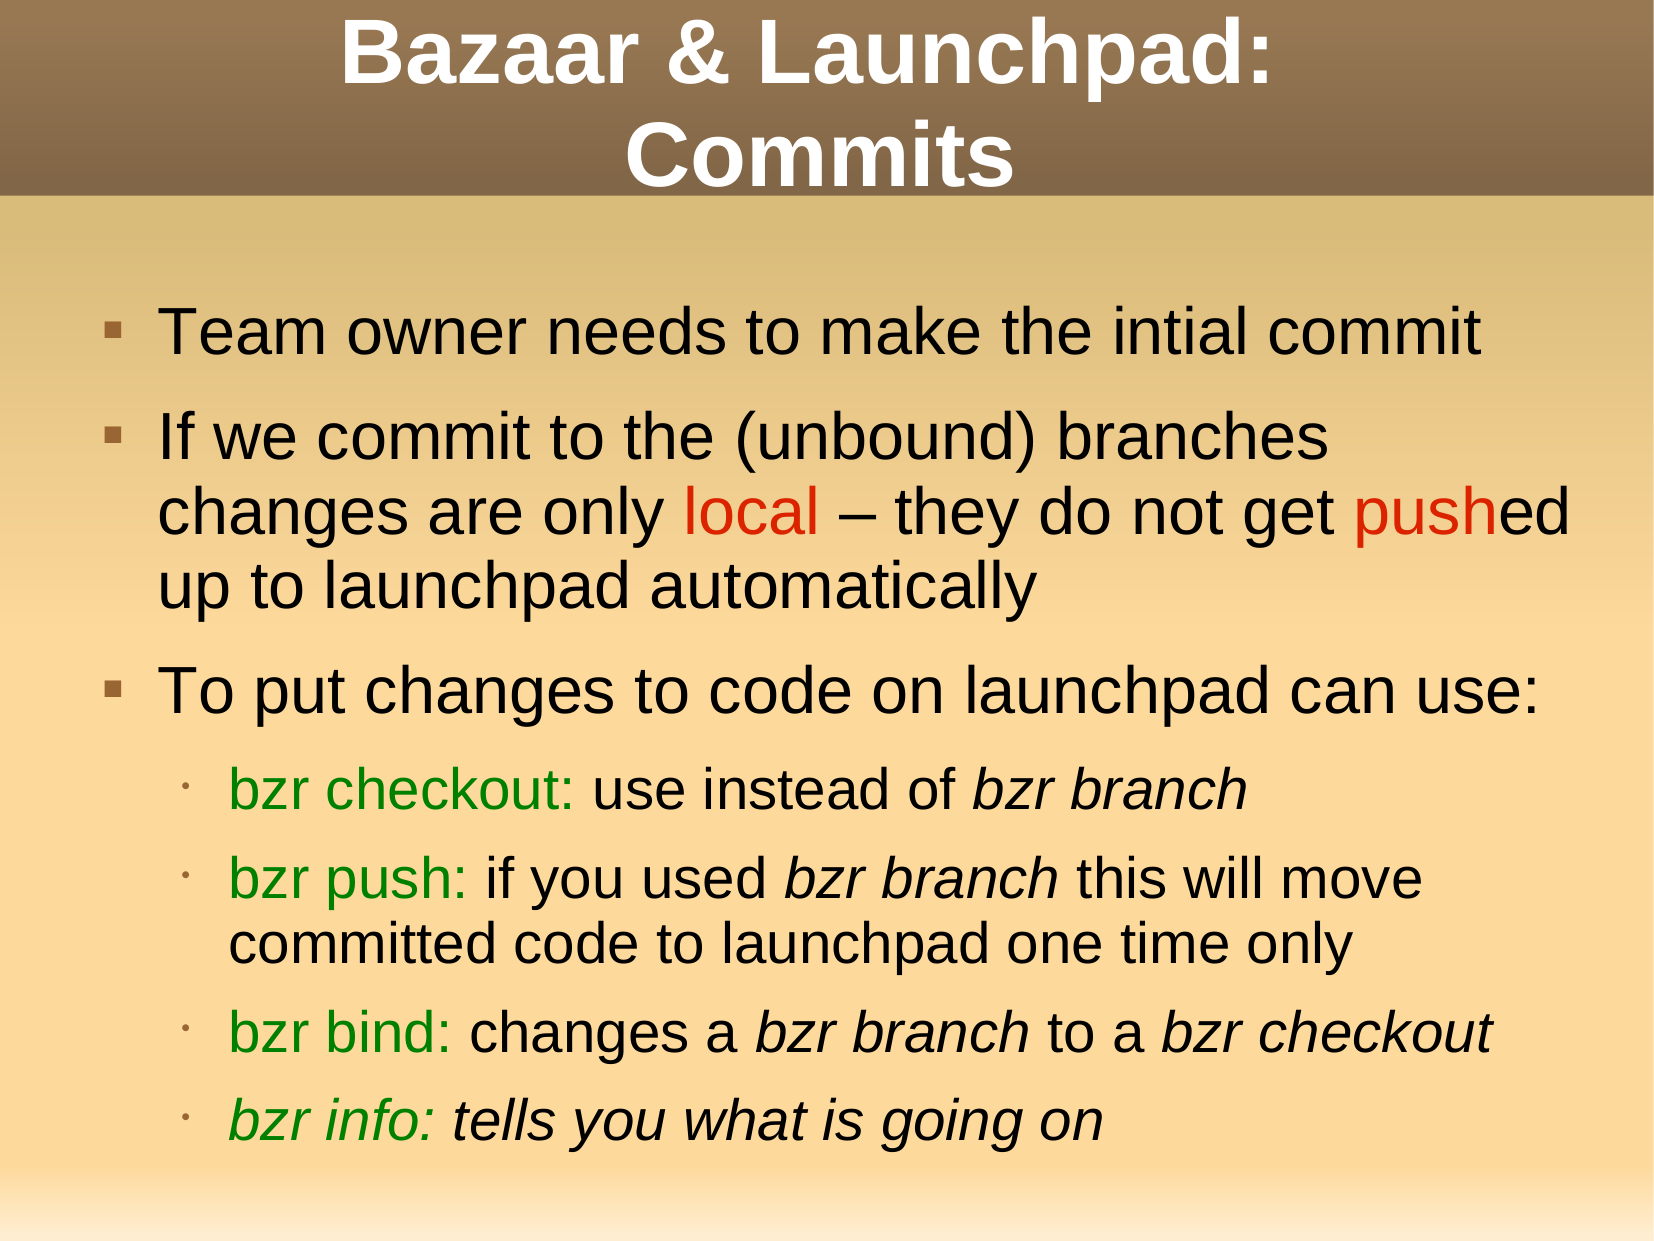

# Bazaar & Launchpad: Commits
Team owner needs to make the intial commit
If we commit to the (unbound) branches changes are only local – they do not get pushed up to launchpad automatically
To put changes to code on launchpad can use:
bzr checkout: use instead of bzr branch
bzr push: if you used bzr branch this will move committed code to launchpad one time only
bzr bind: changes a bzr branch to a bzr checkout
bzr info: tells you what is going on